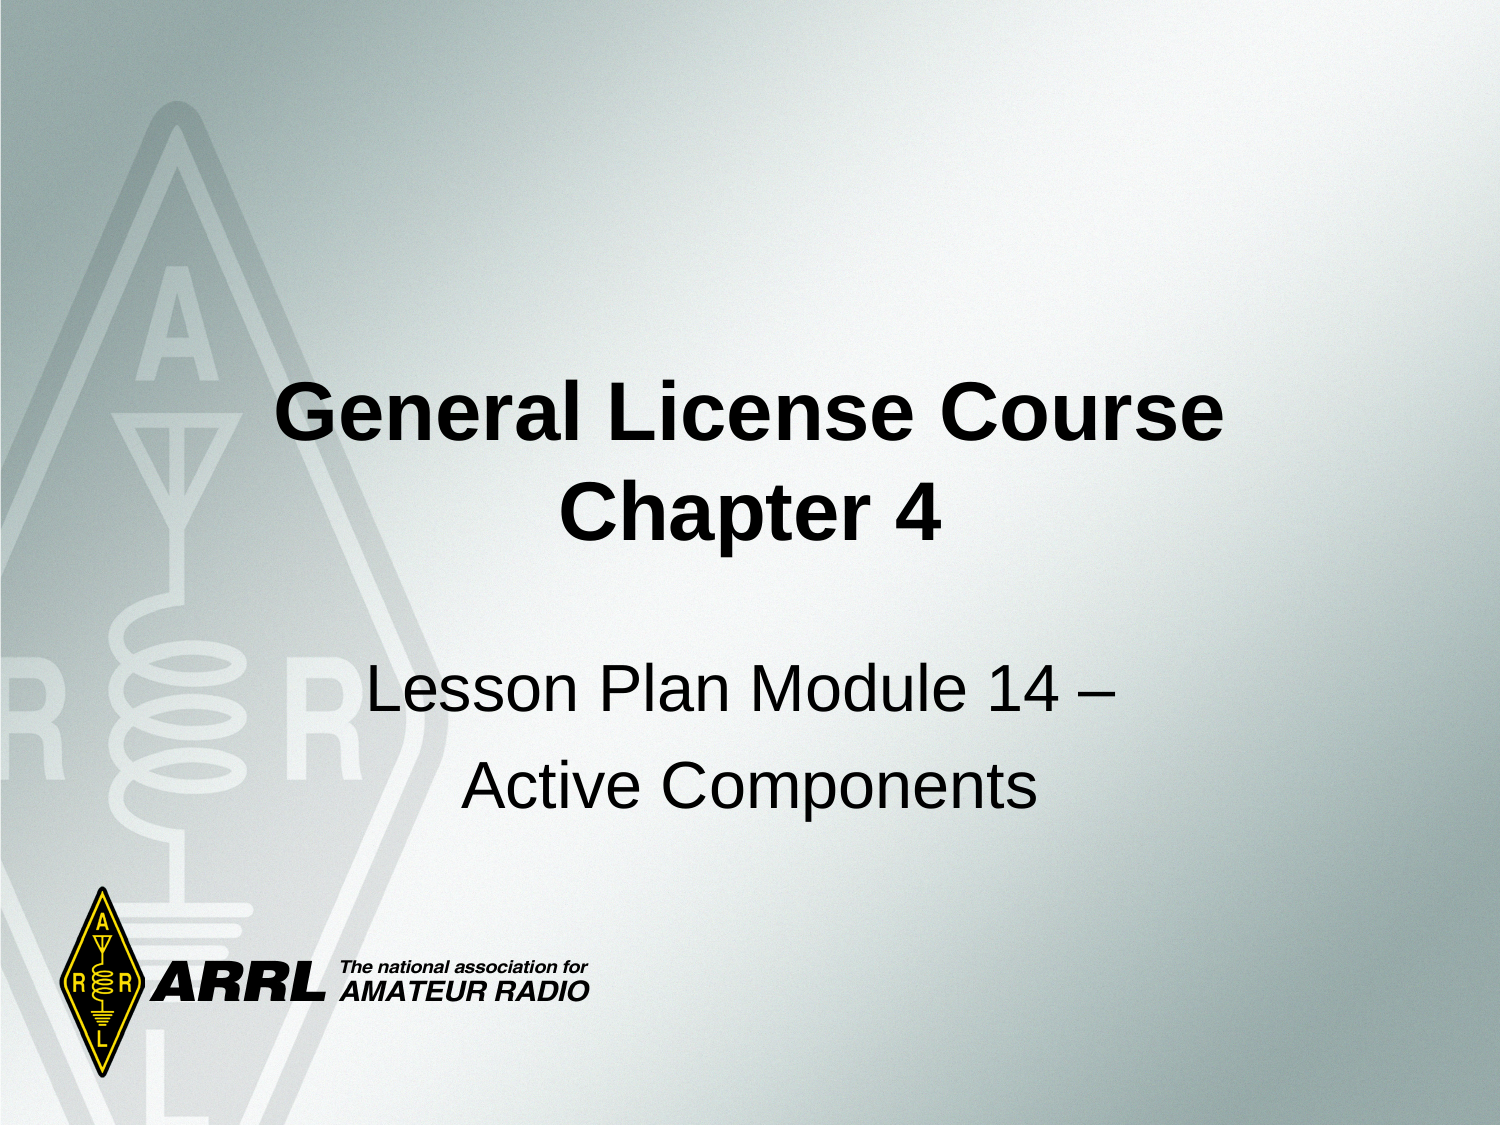

# General License Course Chapter 4
Lesson Plan Module 14 –
Active Components